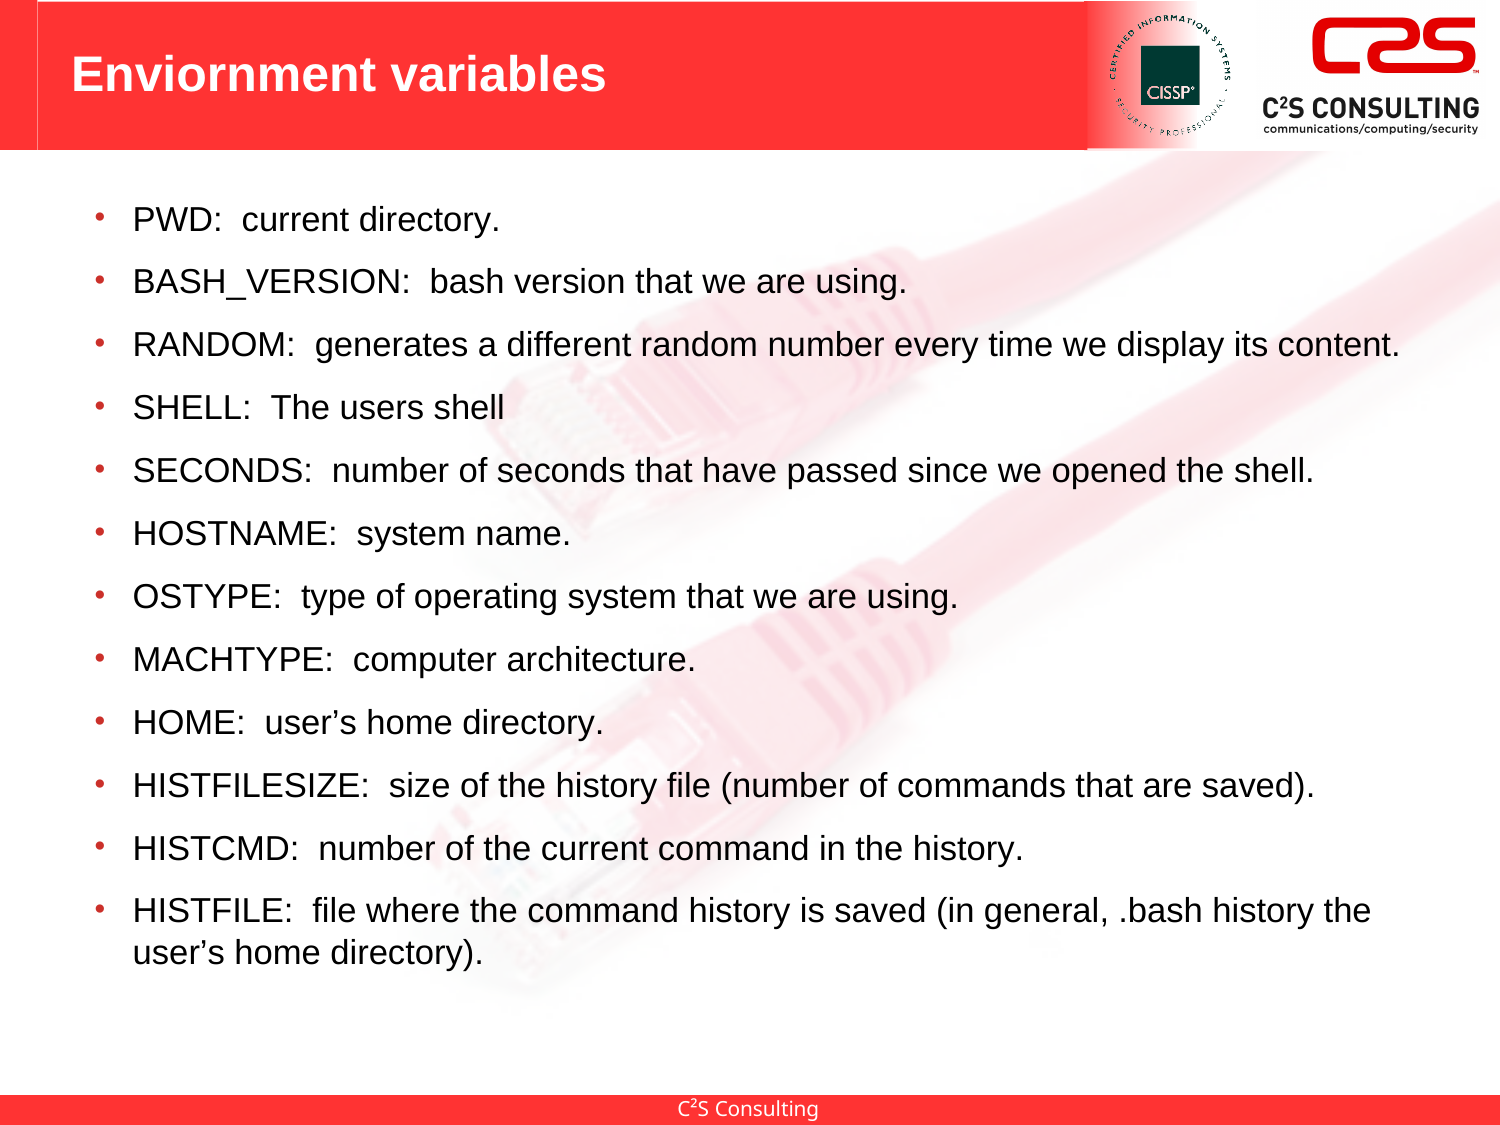

# Enviornment variables
PWD: current directory.
BASH_VERSION: bash version that we are using.
RANDOM: generates a different random number every time we display its content.
SHELL: The users shell
SECONDS: number of seconds that have passed since we opened the shell.
HOSTNAME: system name.
OSTYPE: type of operating system that we are using.
MACHTYPE: computer architecture.
HOME: user’s home directory.
HISTFILESIZE: size of the history file (number of commands that are saved).
HISTCMD: number of the current command in the history.
HISTFILE: file where the command history is saved (in general, .bash history the user’s home directory).